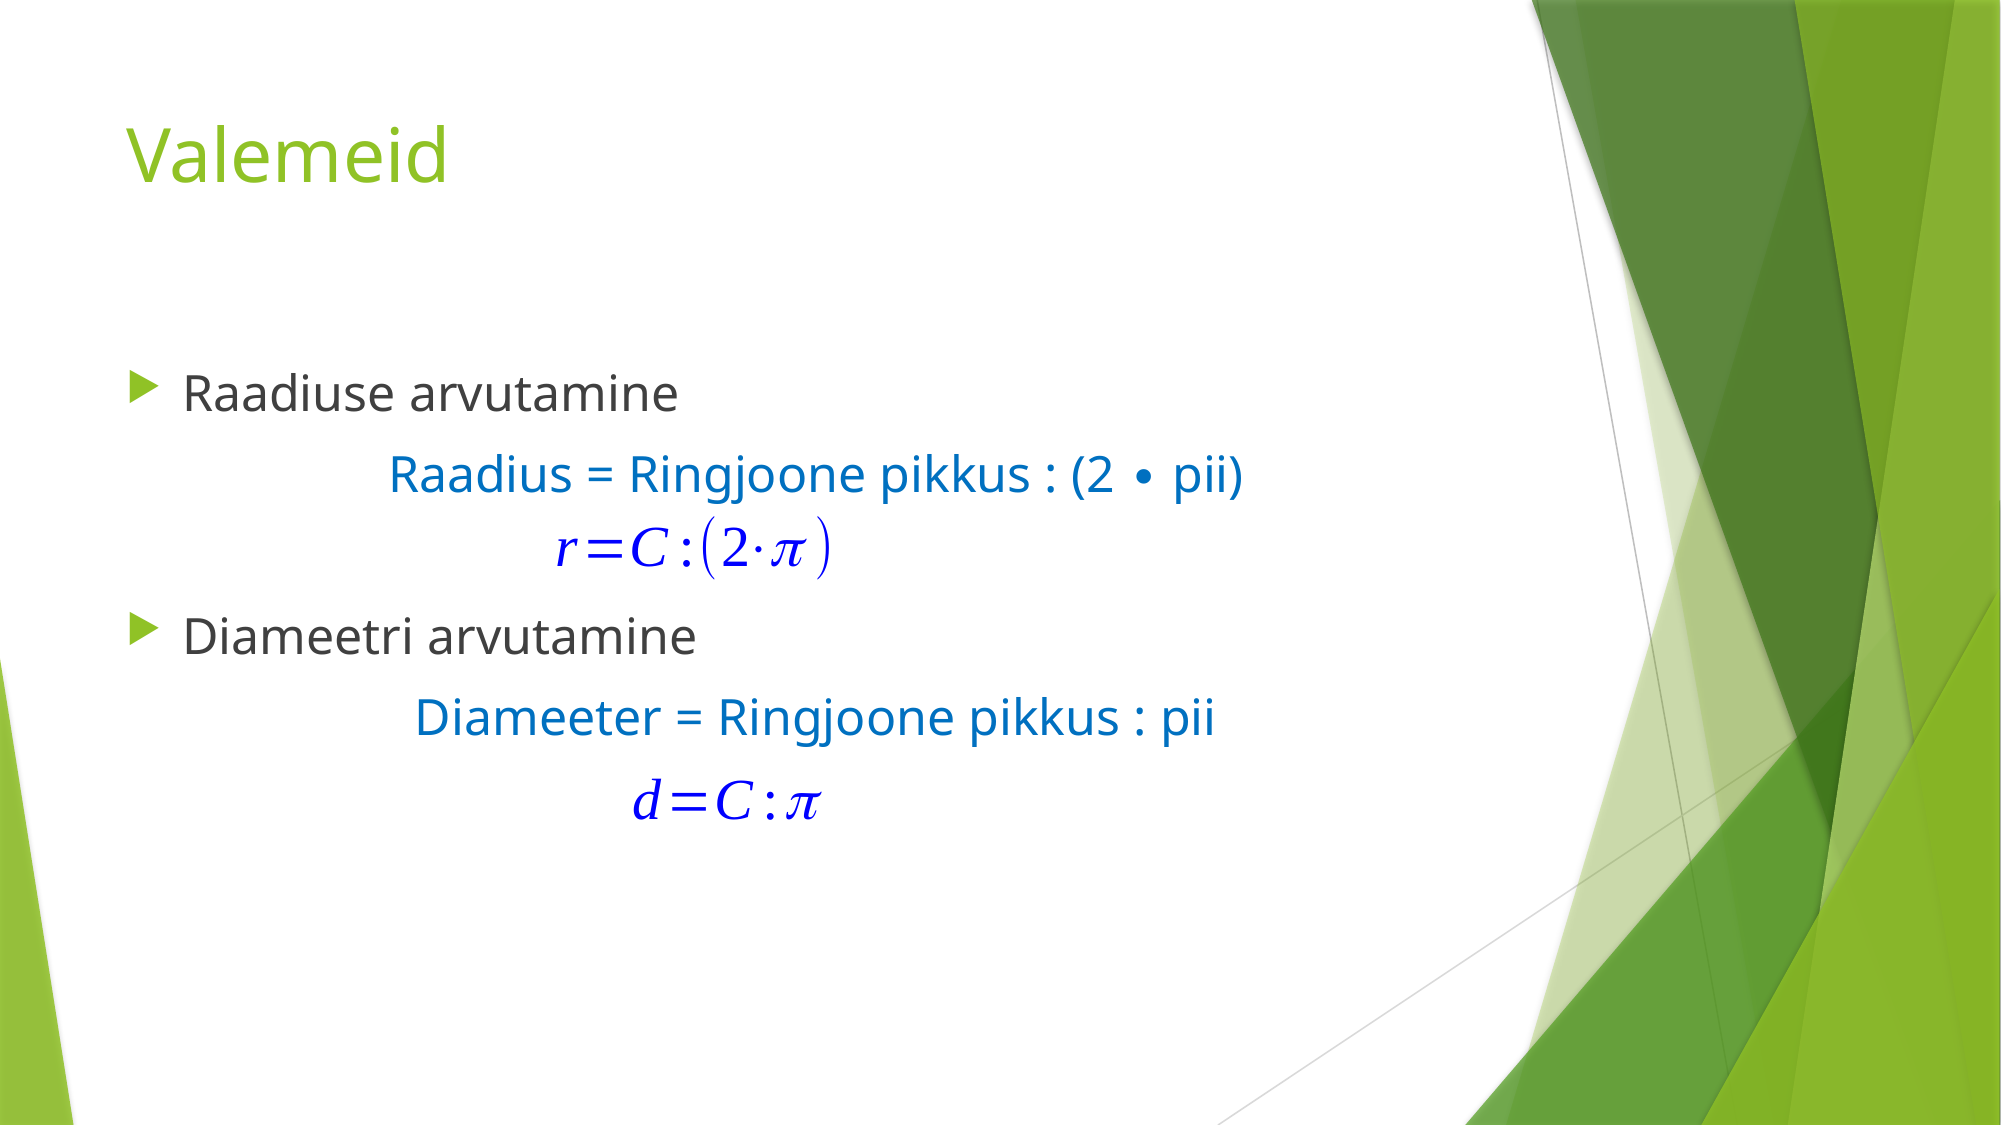

# Valemeid
Raadiuse arvutamine
Raadius = Ringjoone pikkus : (2 ∙ pii)
Diameetri arvutamine
Diameeter = Ringjoone pikkus : pii